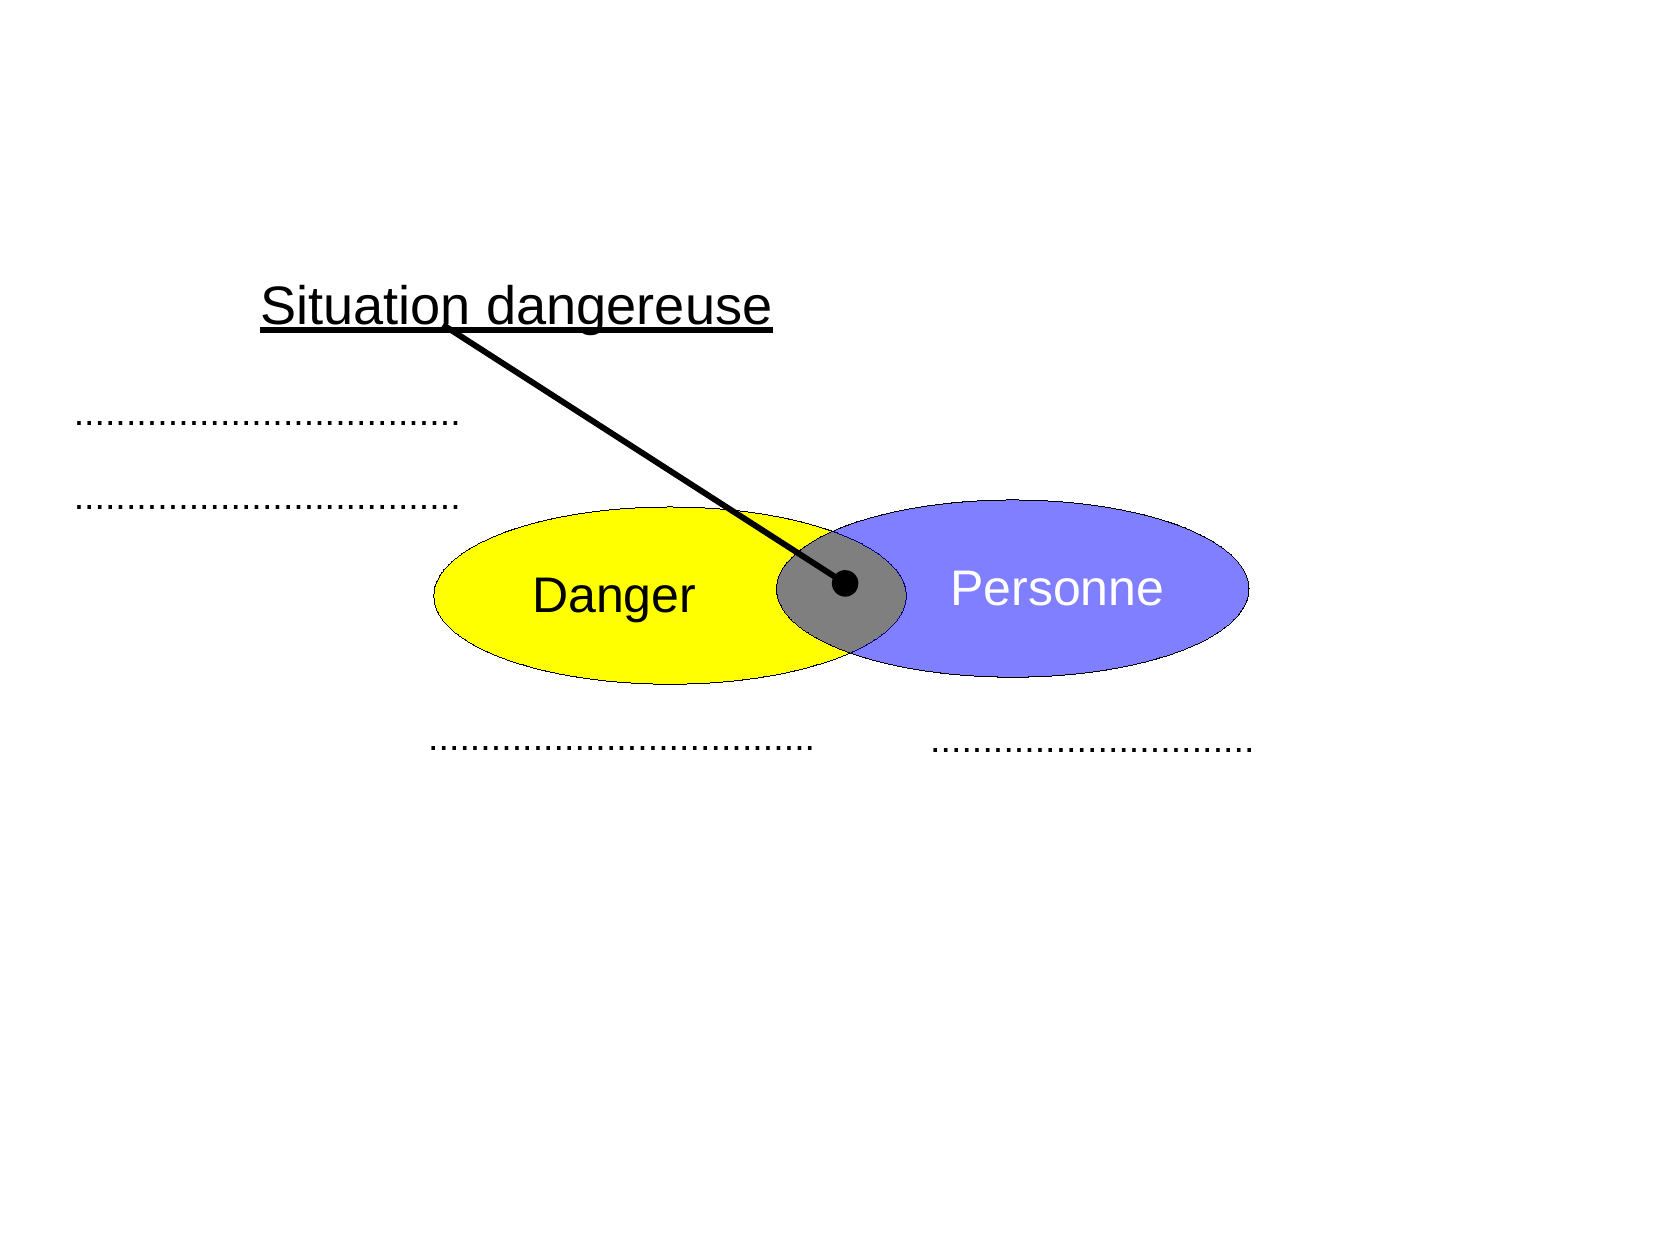

Situation dangereuse
.....................................
.....................................
Personne
 Danger
.....................................
...............................